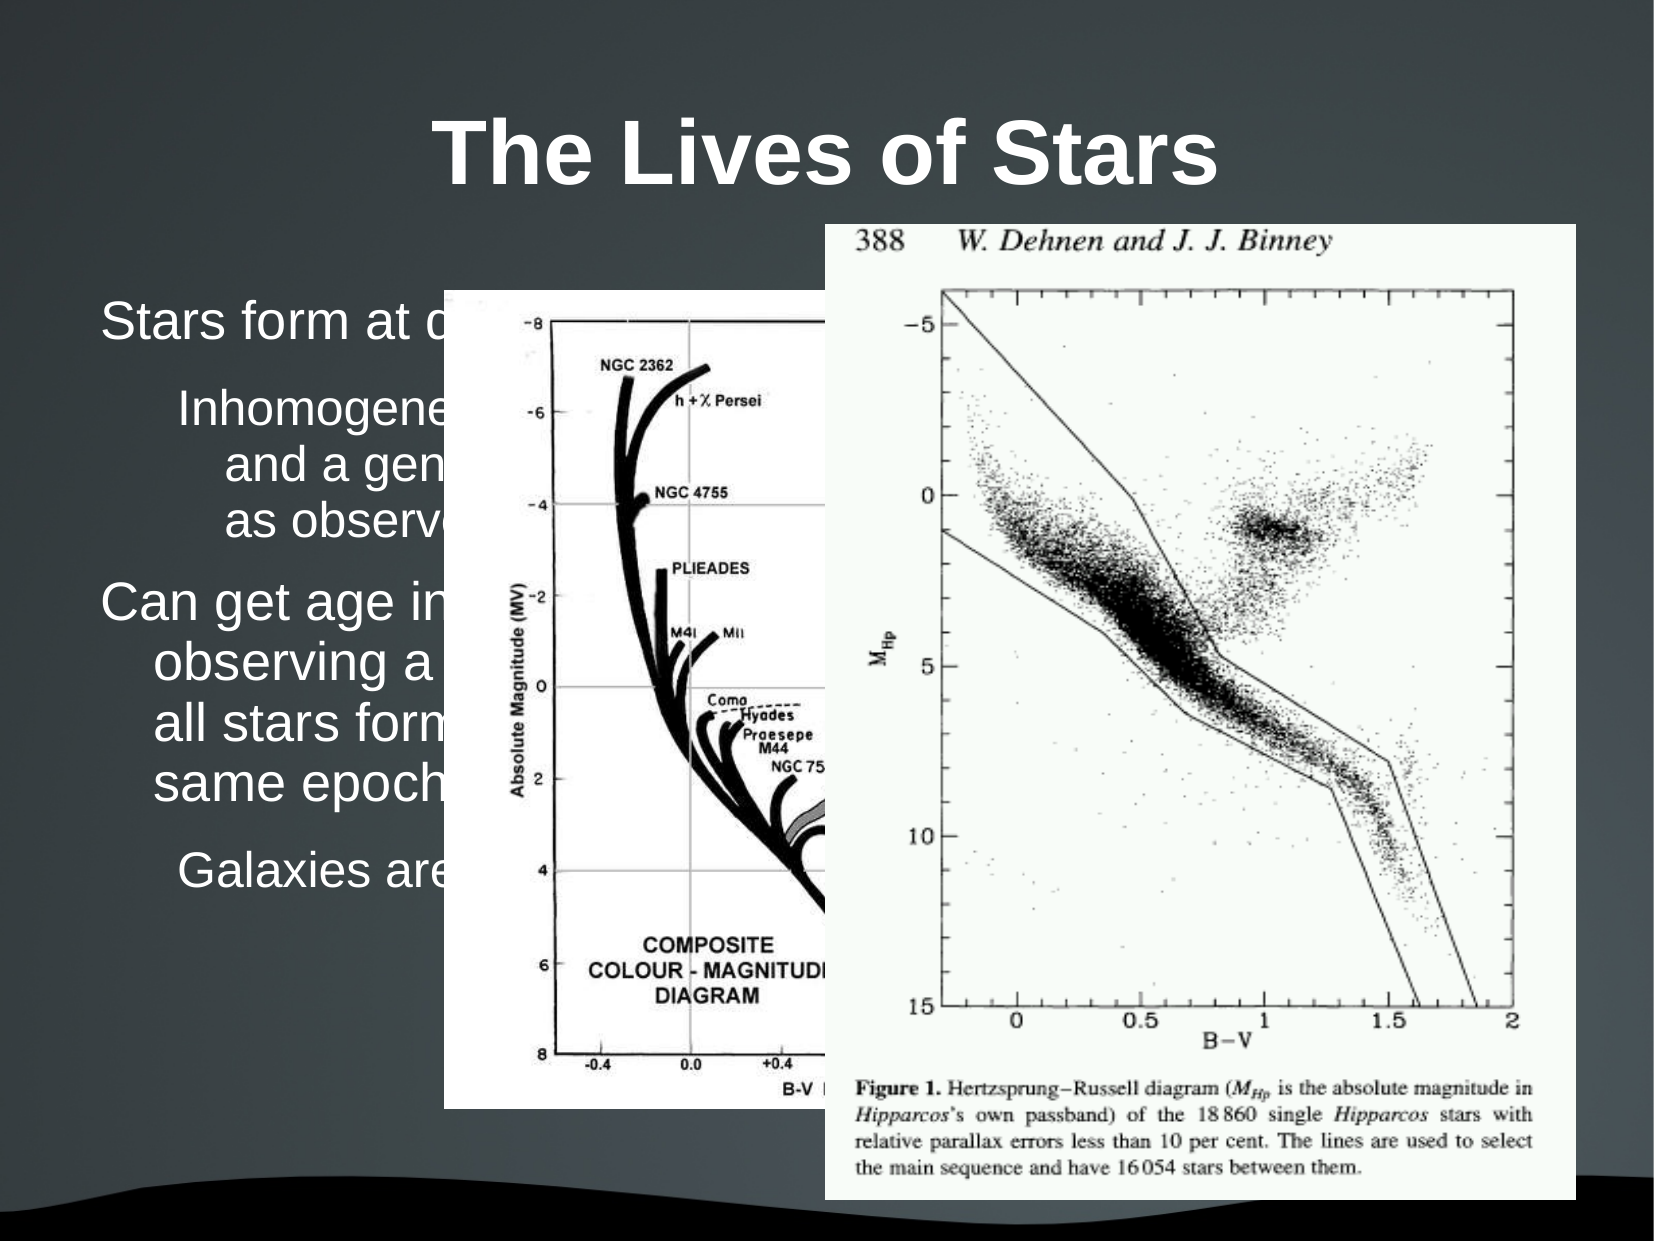

# The Lives of Stars
Stars form at different times
Inhomogeneous population and a general mishmash as observed from Earth
Can get age information if observing a cluster, where all stars formed at the same epoch
Galaxies aren't as nice